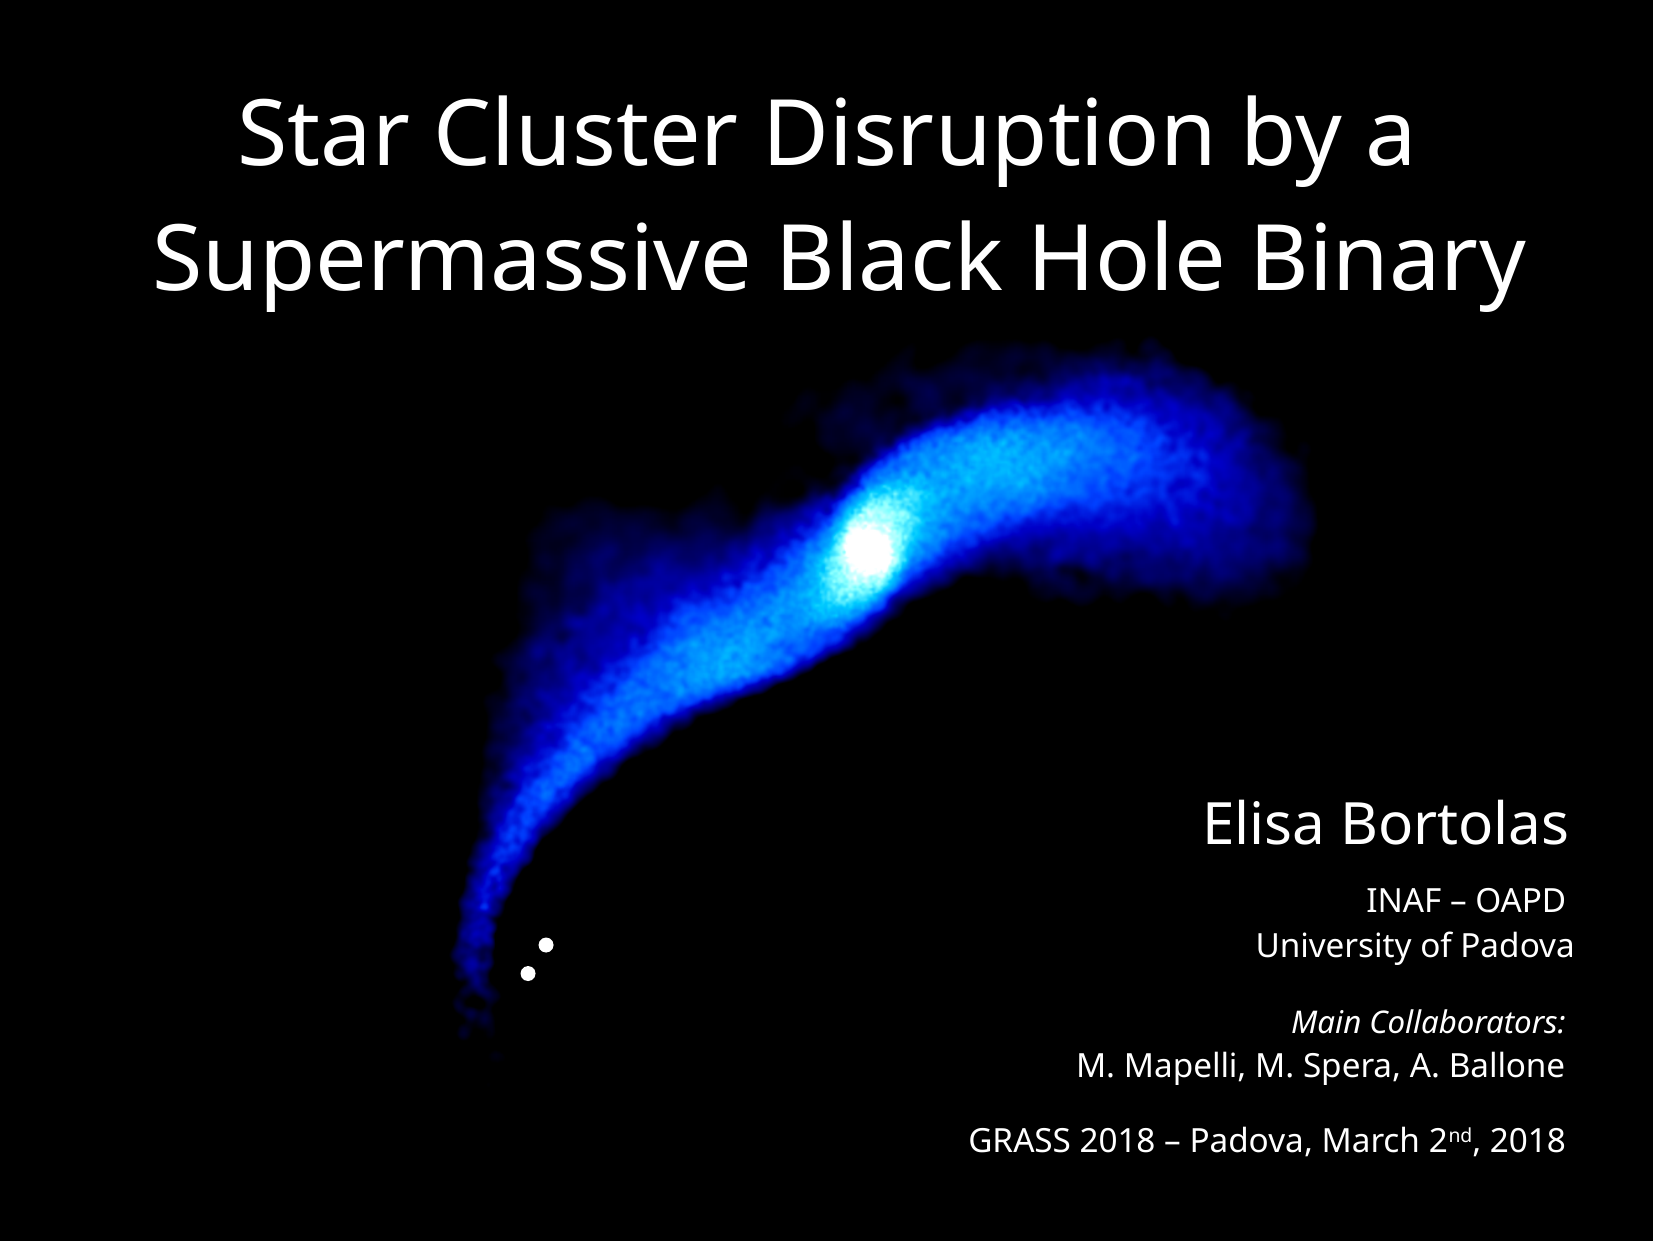

Star Cluster Disruption by a
Supermassive Black Hole Binary
Elisa Bortolas
INAF – OAPD
University of Padova
Main Collaborators:
M. Mapelli, M. Spera, A. Ballone
GRASS 2018 – Padova, March 2nd, 2018